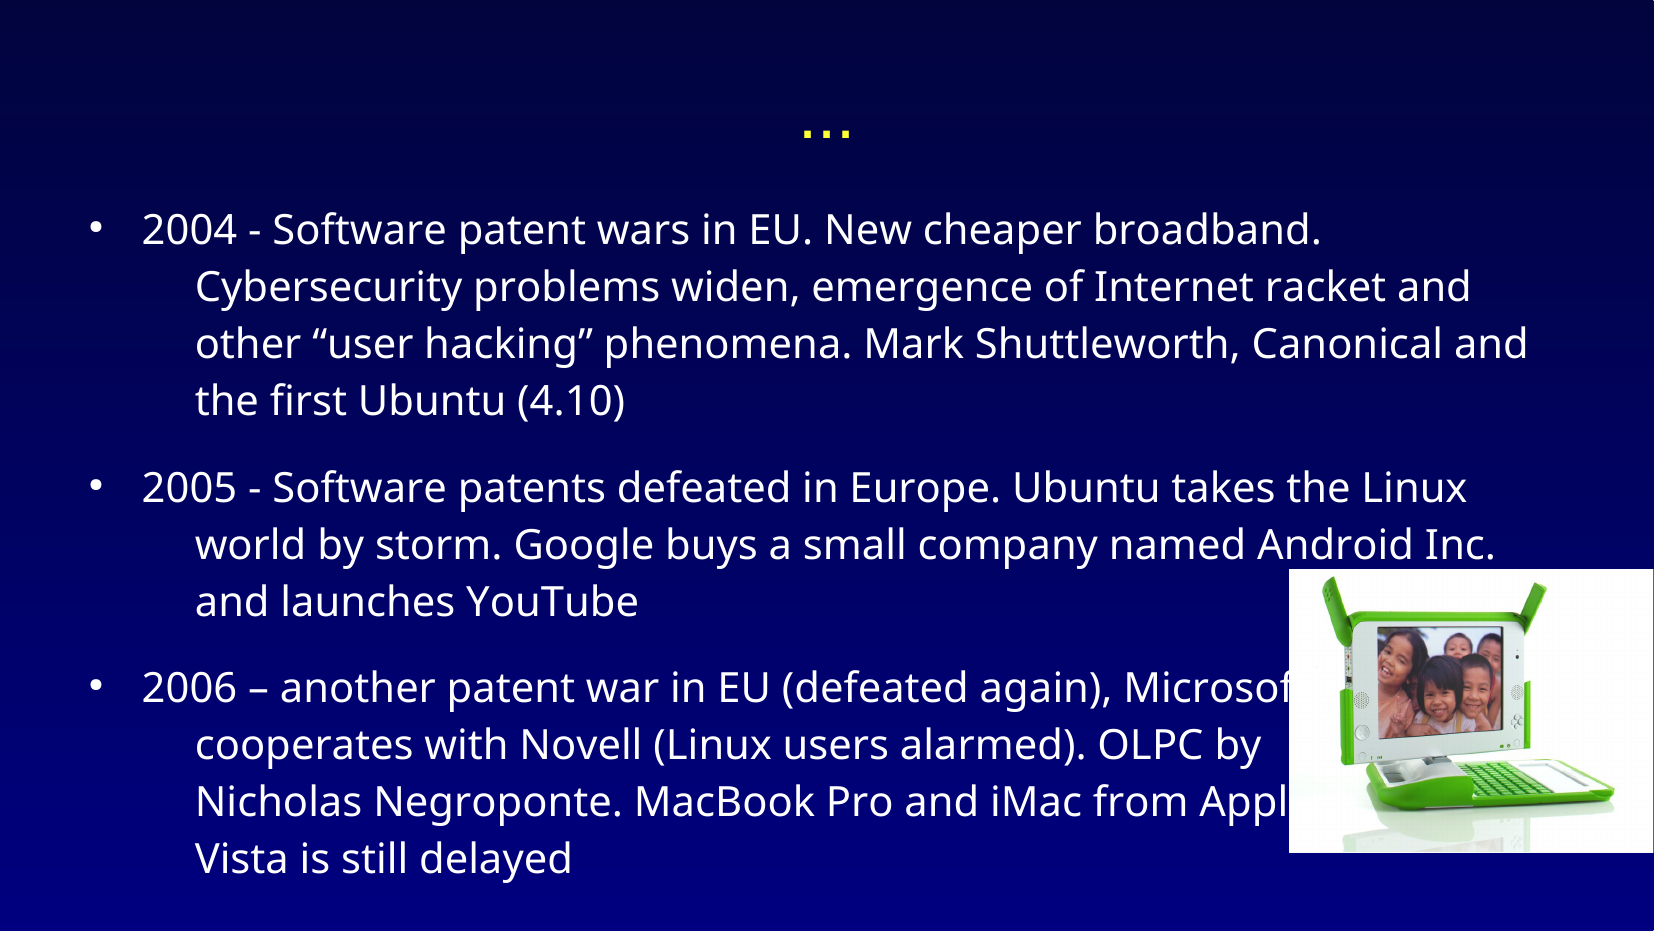

# ...
2004 - Software patent wars in EU. New cheaper broadband. Cybersecurity problems widen, emergence of Internet racket and other “user hacking” phenomena. Mark Shuttleworth, Canonical and the first Ubuntu (4.10)
2005 - Software patents defeated in Europe. Ubuntu takes the Linux world by storm. Google buys a small company named Android Inc. and launches YouTube
2006 – another patent war in EU (defeated again), Microsoft
cooperates with Novell (Linux users alarmed). OLPC by
Nicholas Negroponte. MacBook Pro and iMac from Apple.
Vista is still delayed